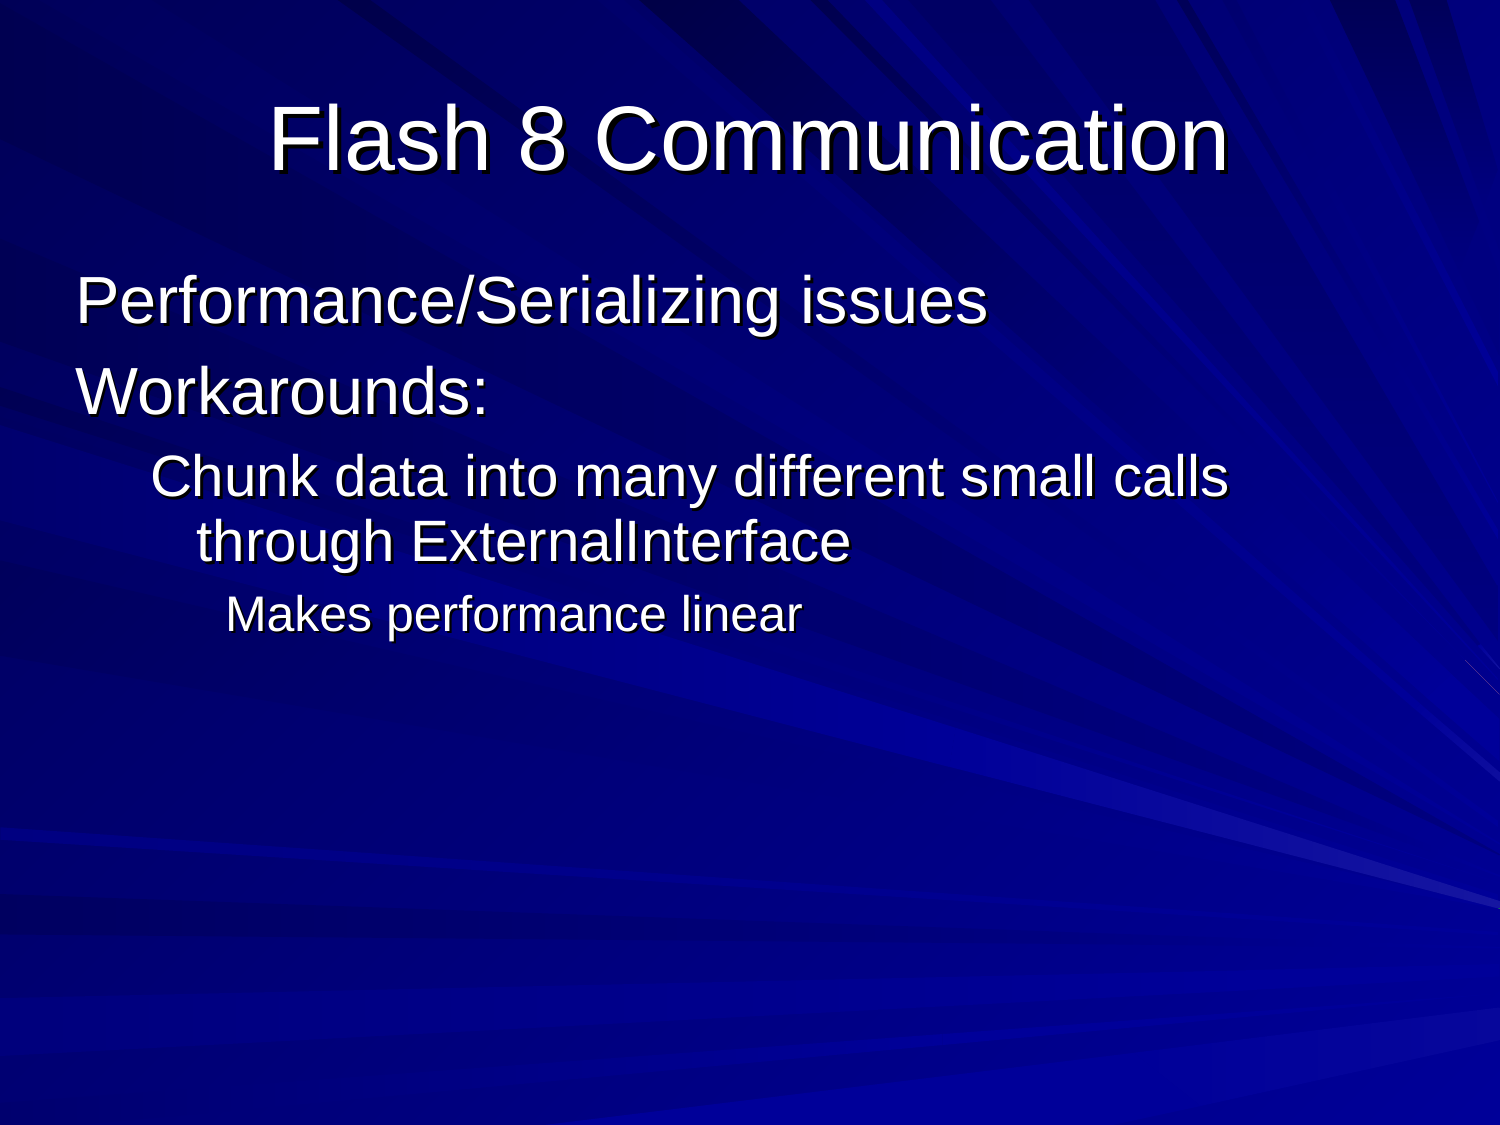

# Flash 8 Communication
Performance/Serializing issues
Workarounds:
Chunk data into many different small calls through ExternalInterface
Makes performance linear